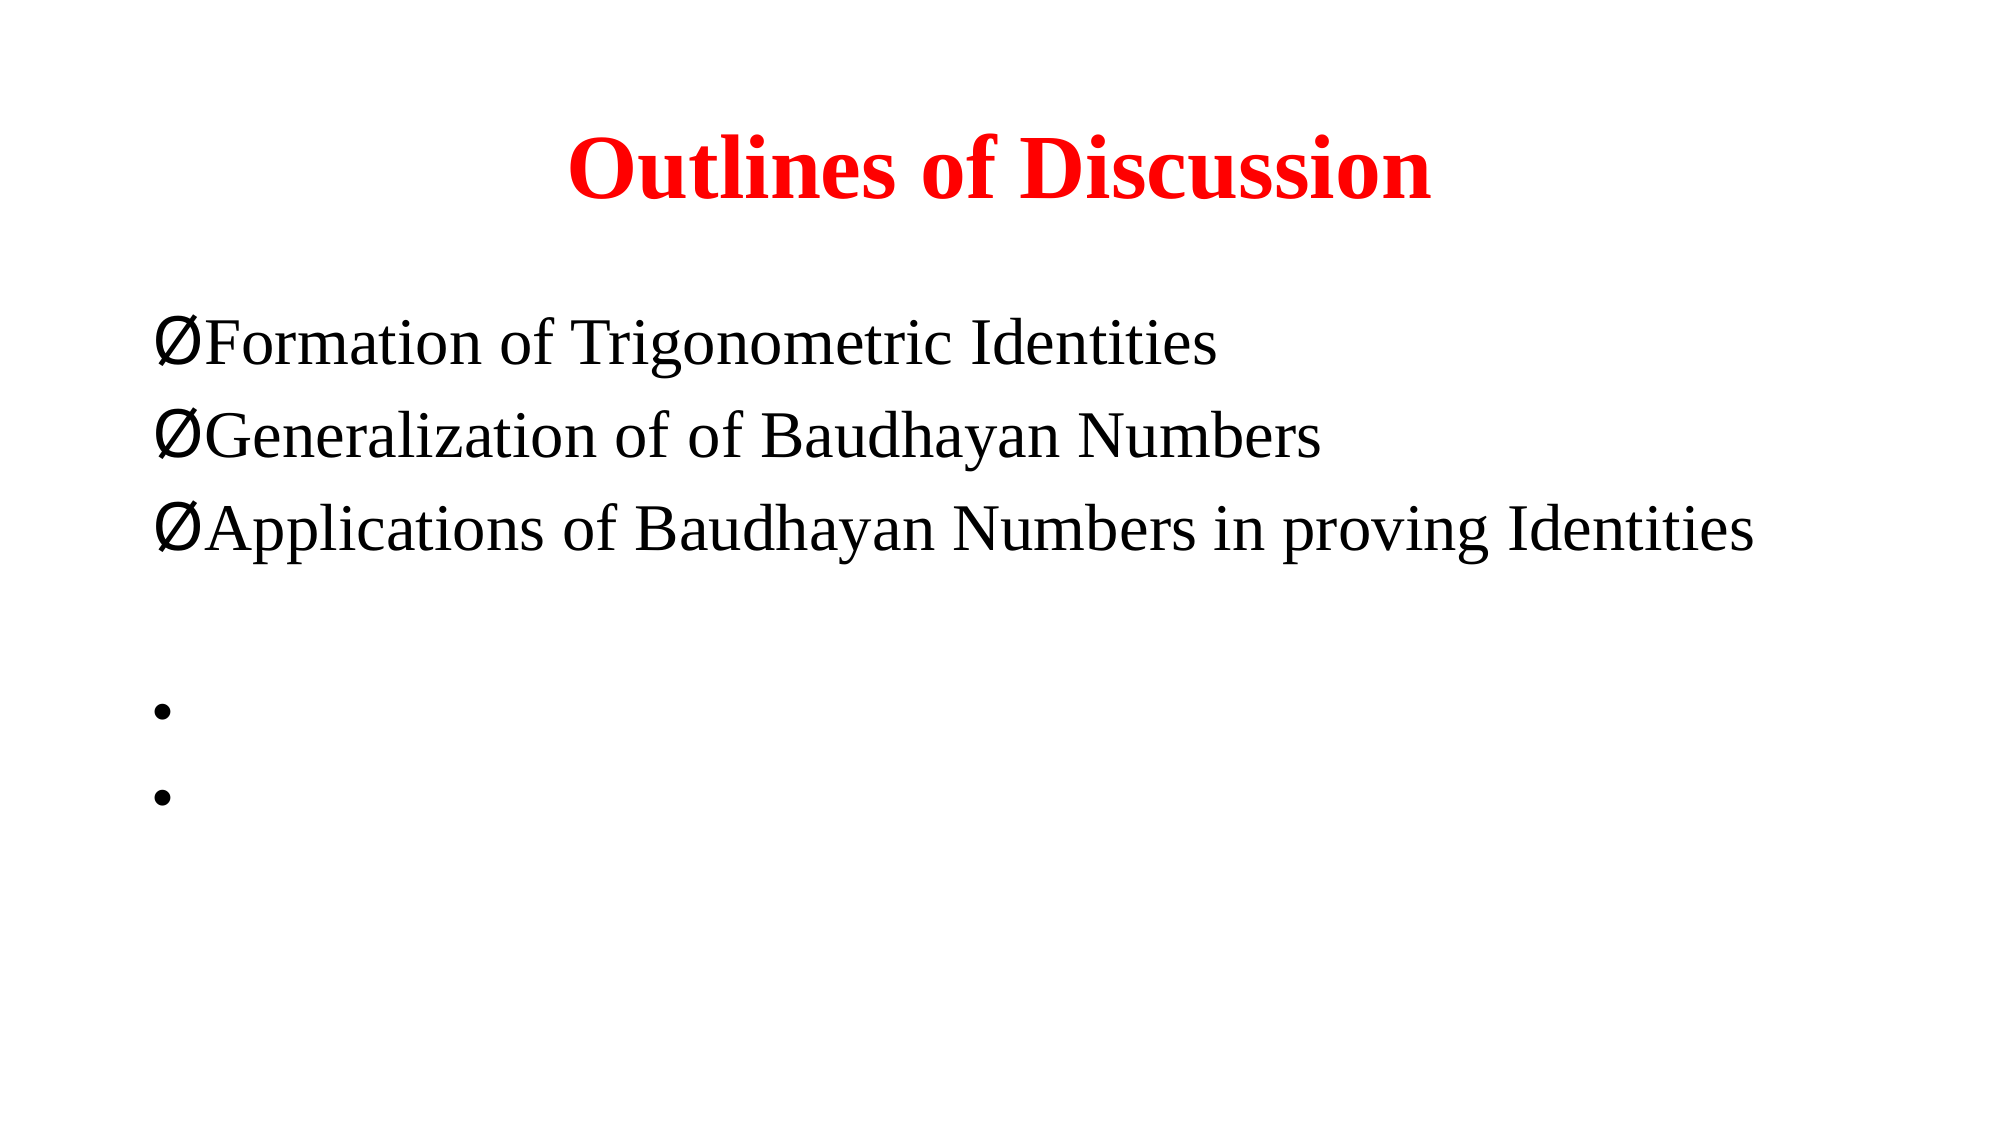

# Outlines of Discussion
Formation of Trigonometric Identities
Generalization of of Baudhayan Numbers
Applications of Baudhayan Numbers in proving Identities